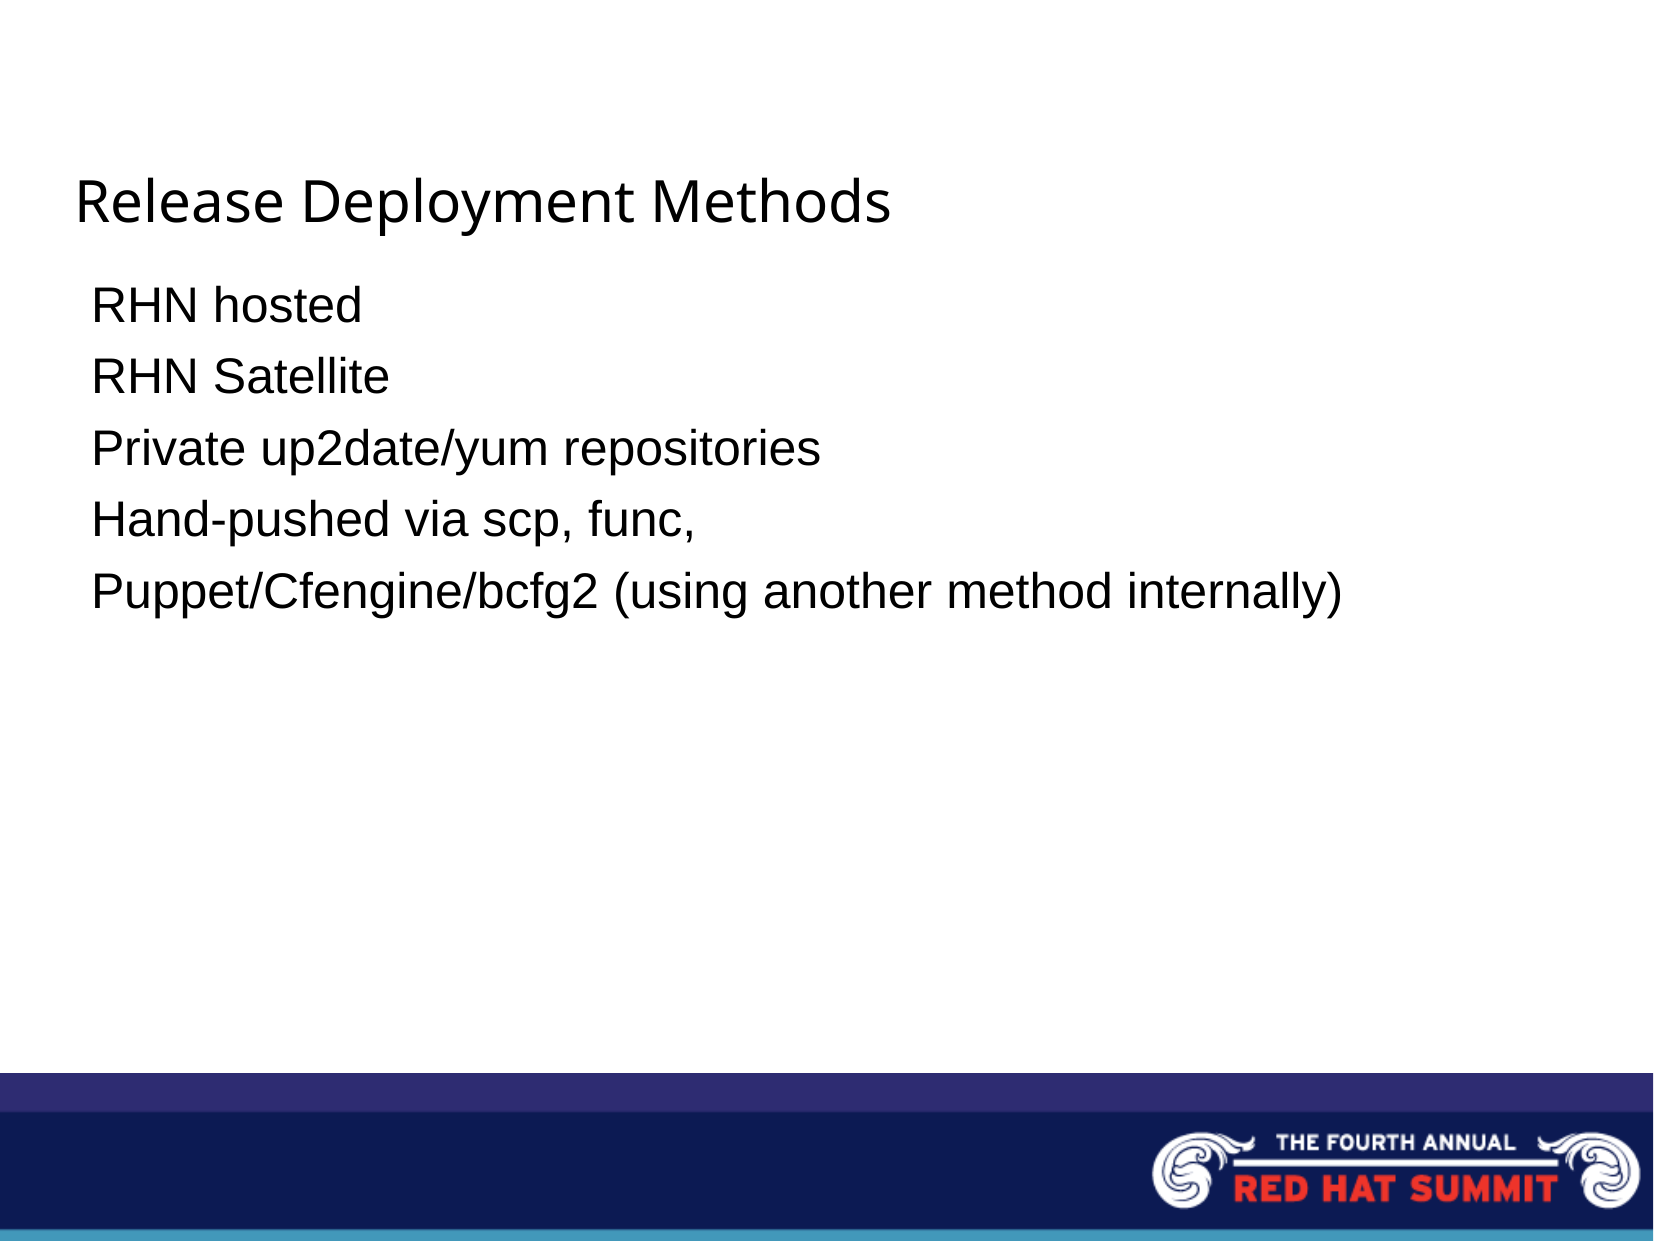

# Release Deployment Methods
 RHN hosted
 RHN Satellite
 Private up2date/yum repositories
 Hand-pushed via scp, func,
 Puppet/Cfengine/bcfg2 (using another method internally)